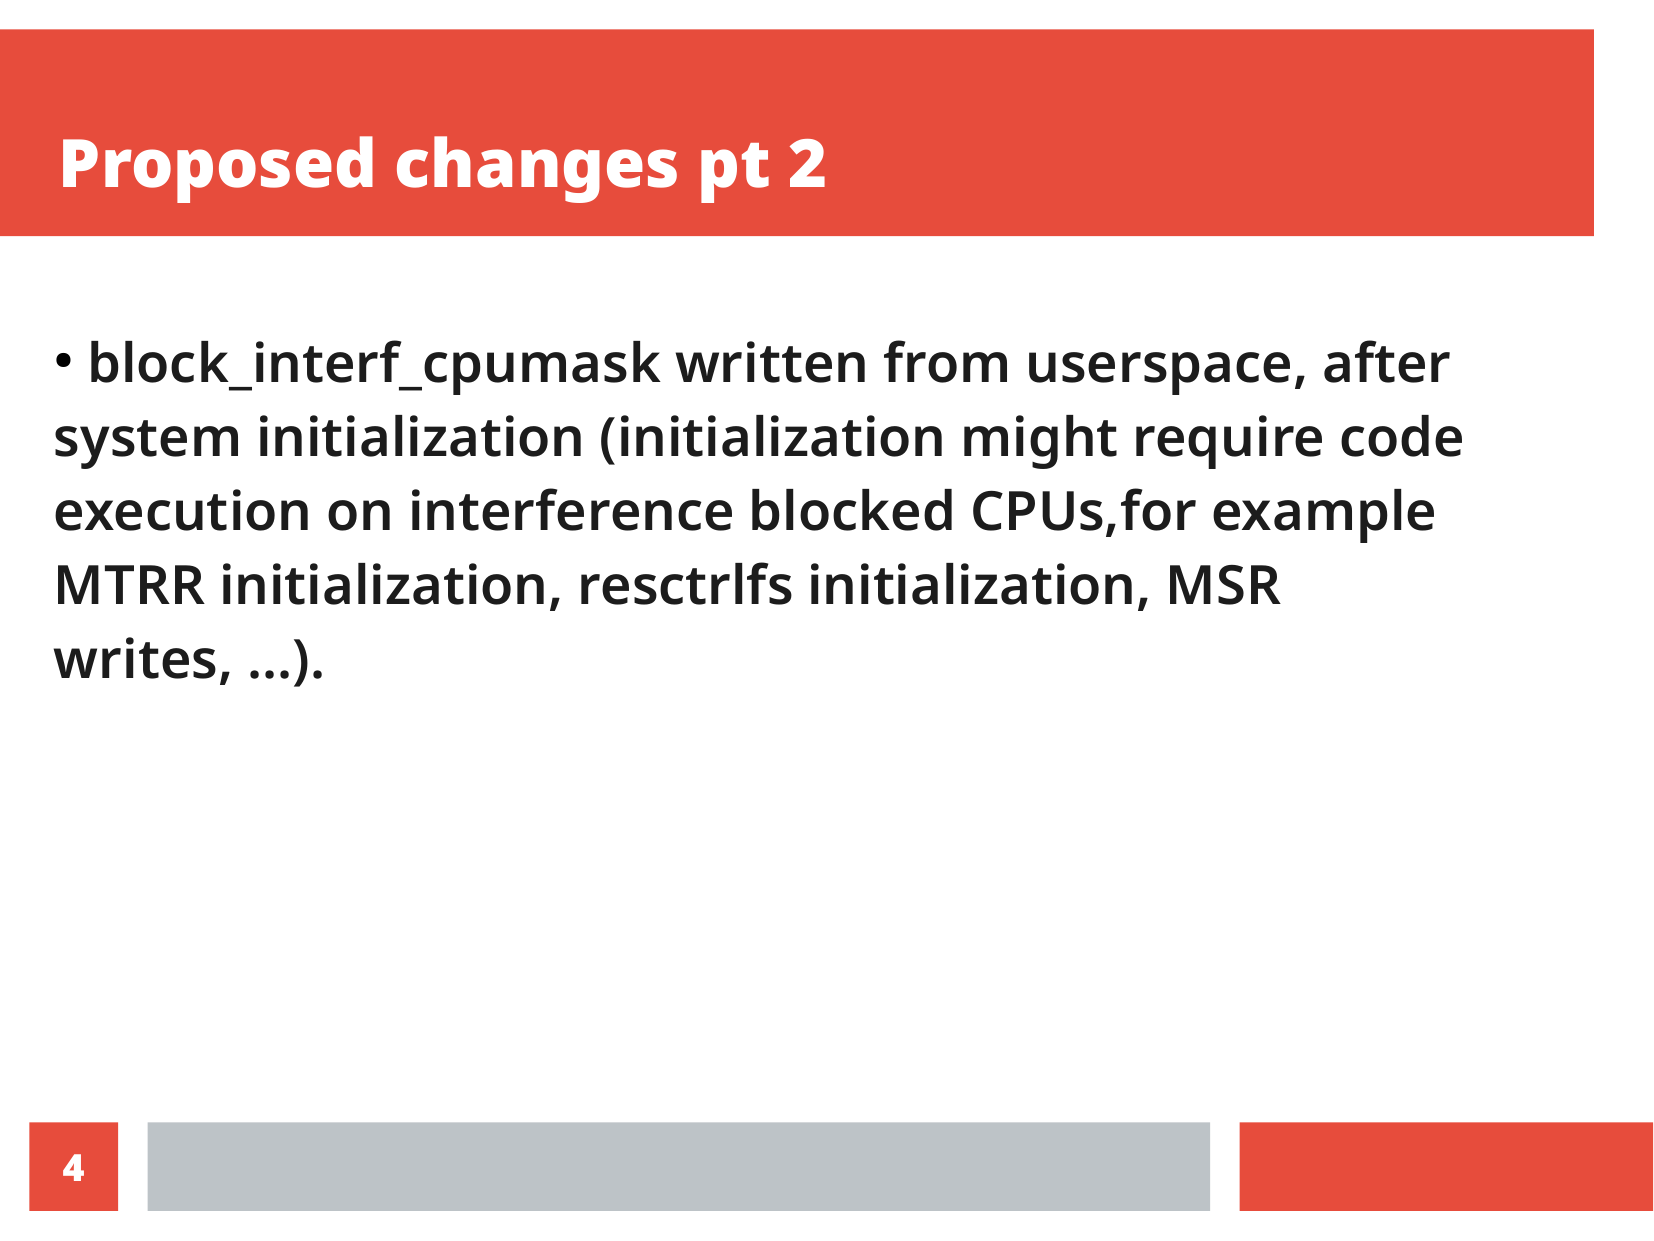

# Proposed changes pt 2
 block_interf_cpumask written from userspace, after system initialization (initialization might require code execution on interference blocked CPUs,for example MTRR initialization, resctrlfs initialization, MSR writes, ...).
4